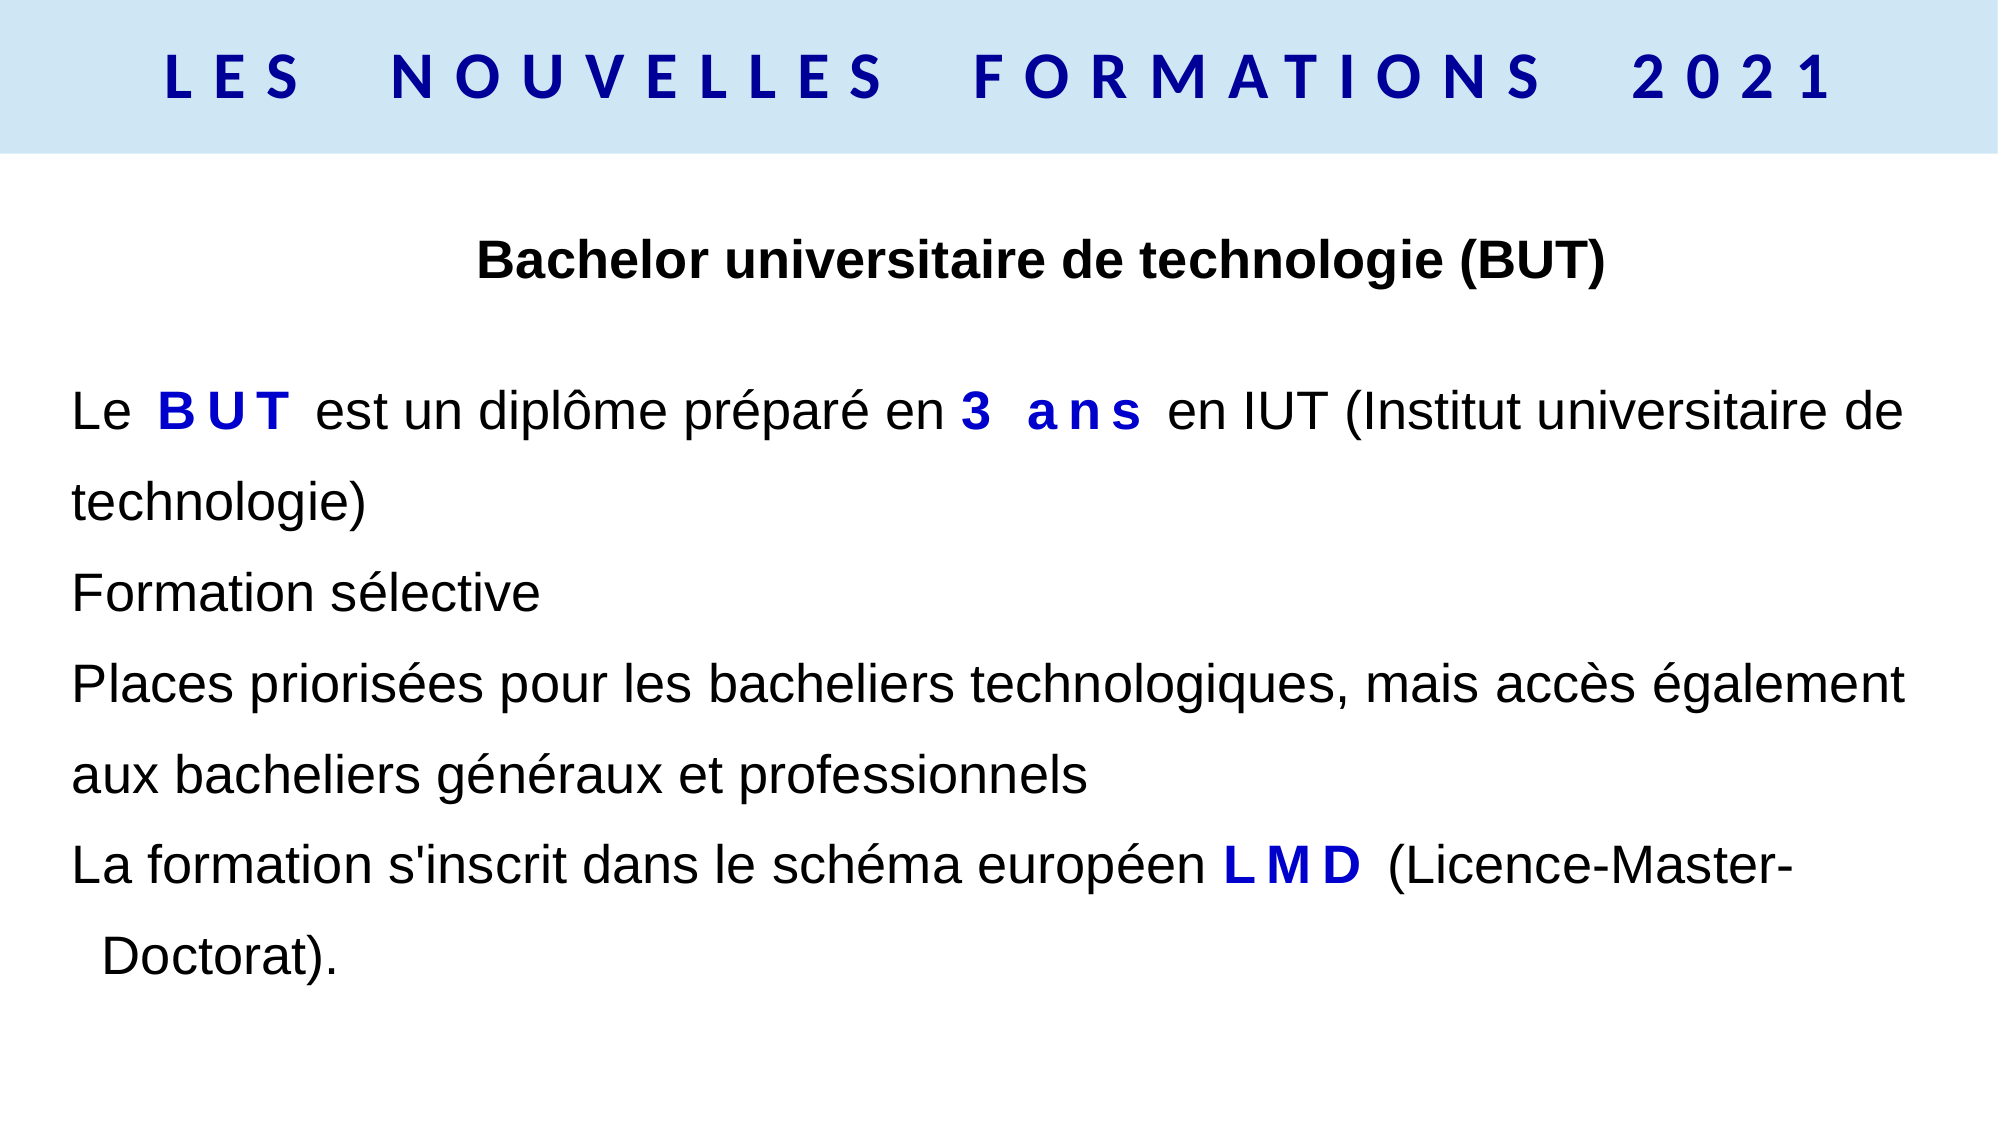

LES NOUVELLES FORMATIONS 2021
# Bachelor universitaire de technologie (BUT)
 Le BUT est un diplôme préparé en 3 ans en IUT (Institut universitaire de technologie)
 Formation sélective
 Places priorisées pour les bacheliers technologiques, mais accès également aux bacheliers généraux et professionnels
 La formation s'inscrit dans le schéma européen LMD (Licence-Master- Doctorat).